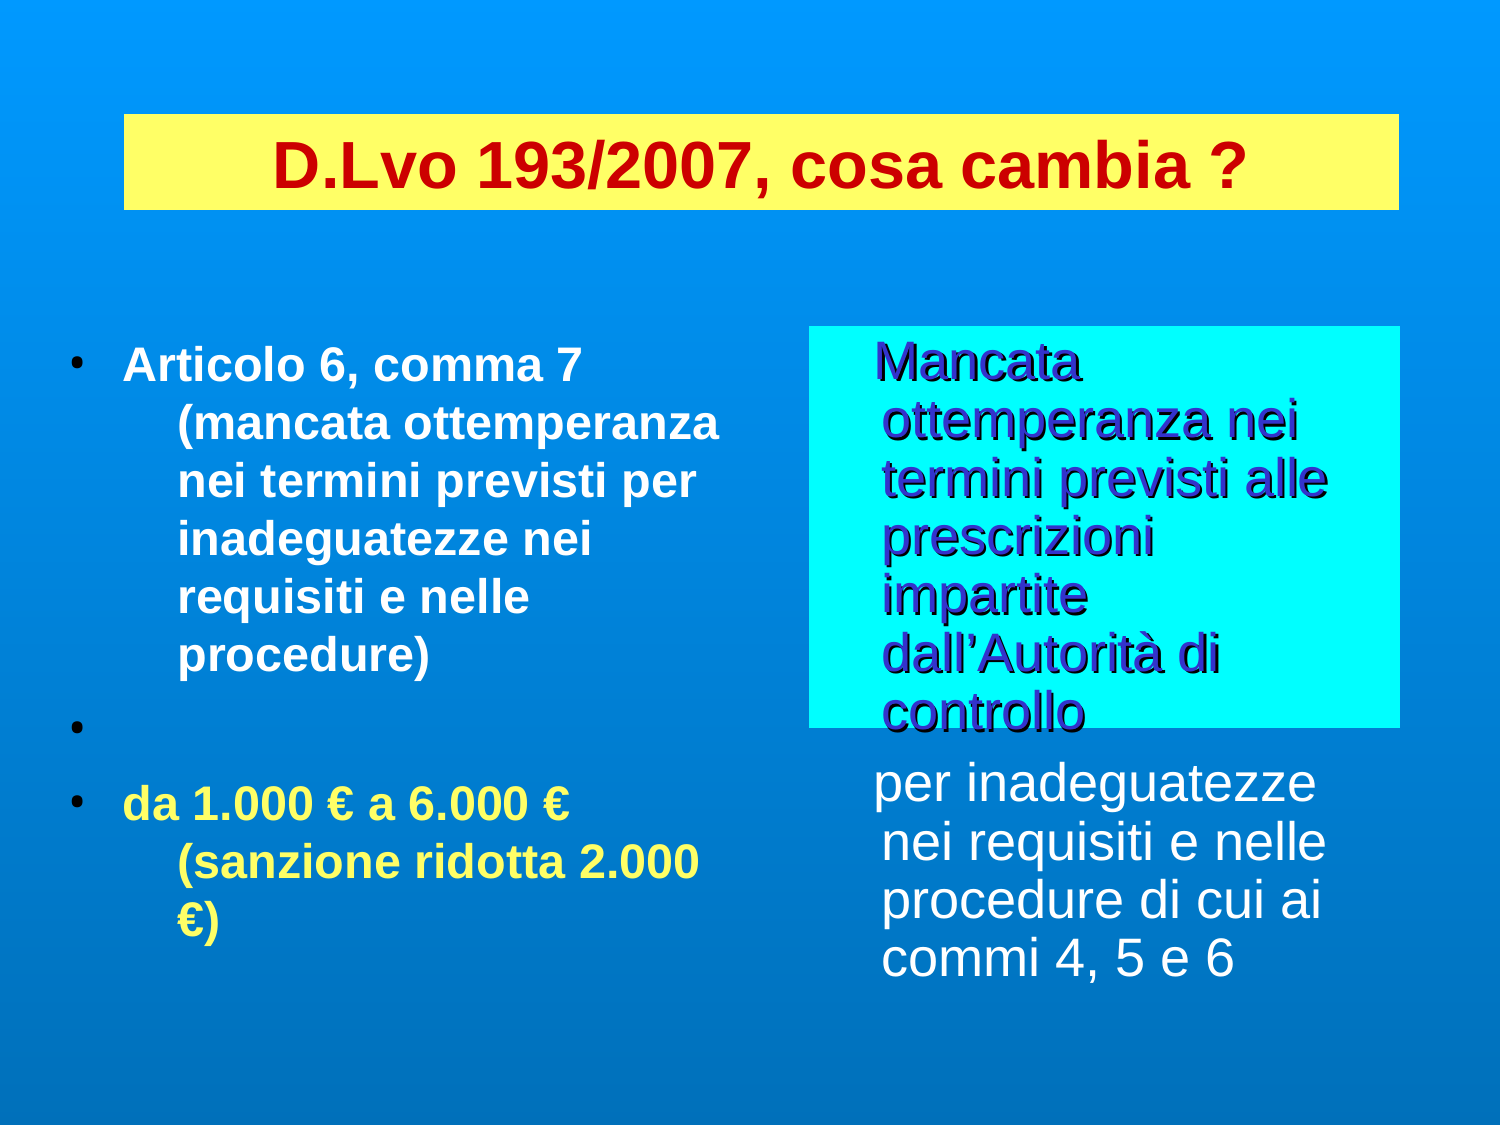

D.Lvo 193/2007, cosa cambia ?
# Articolo 6, comma 7 (mancata ottemperanza nei termini previsti per inadeguatezze nei requisiti e nelle procedure)
da 1.000 € a 6.000 € (sanzione ridotta 2.000 €)
 Mancata ottemperanza nei termini previsti alle prescrizioni impartite dall’Autorità di controllo
 per inadeguatezze nei requisiti e nelle procedure di cui ai commi 4, 5 e 6